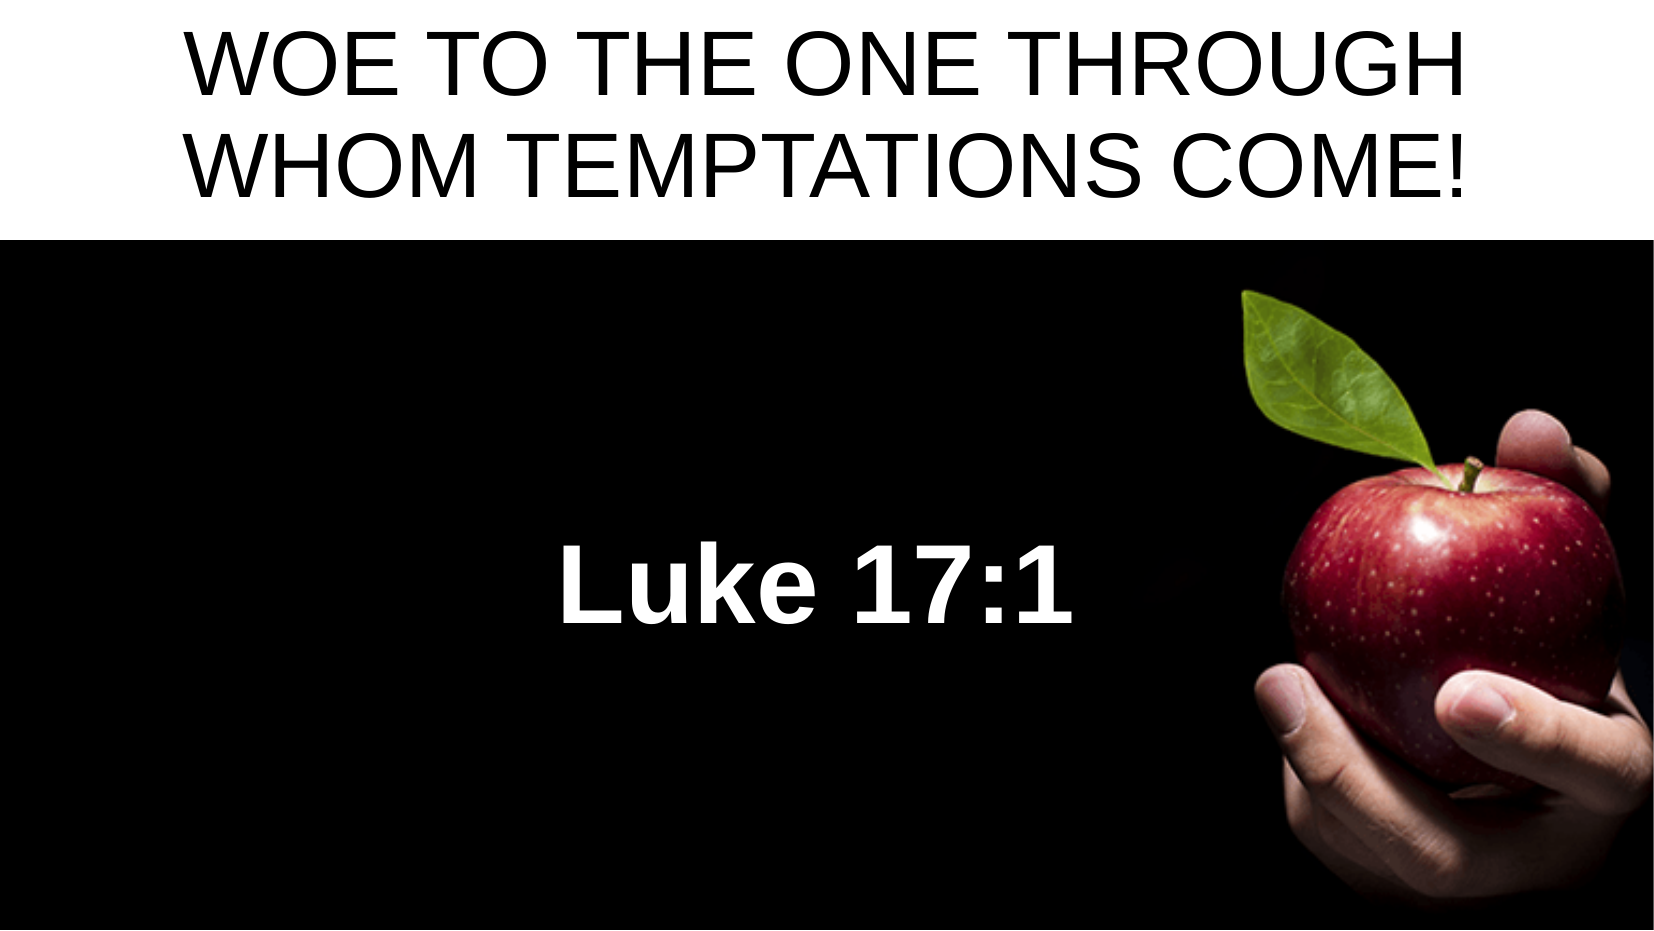

# WOE TO THE ONE THROUGH WHOM TEMPTATIONS COME!
Luke 17:1